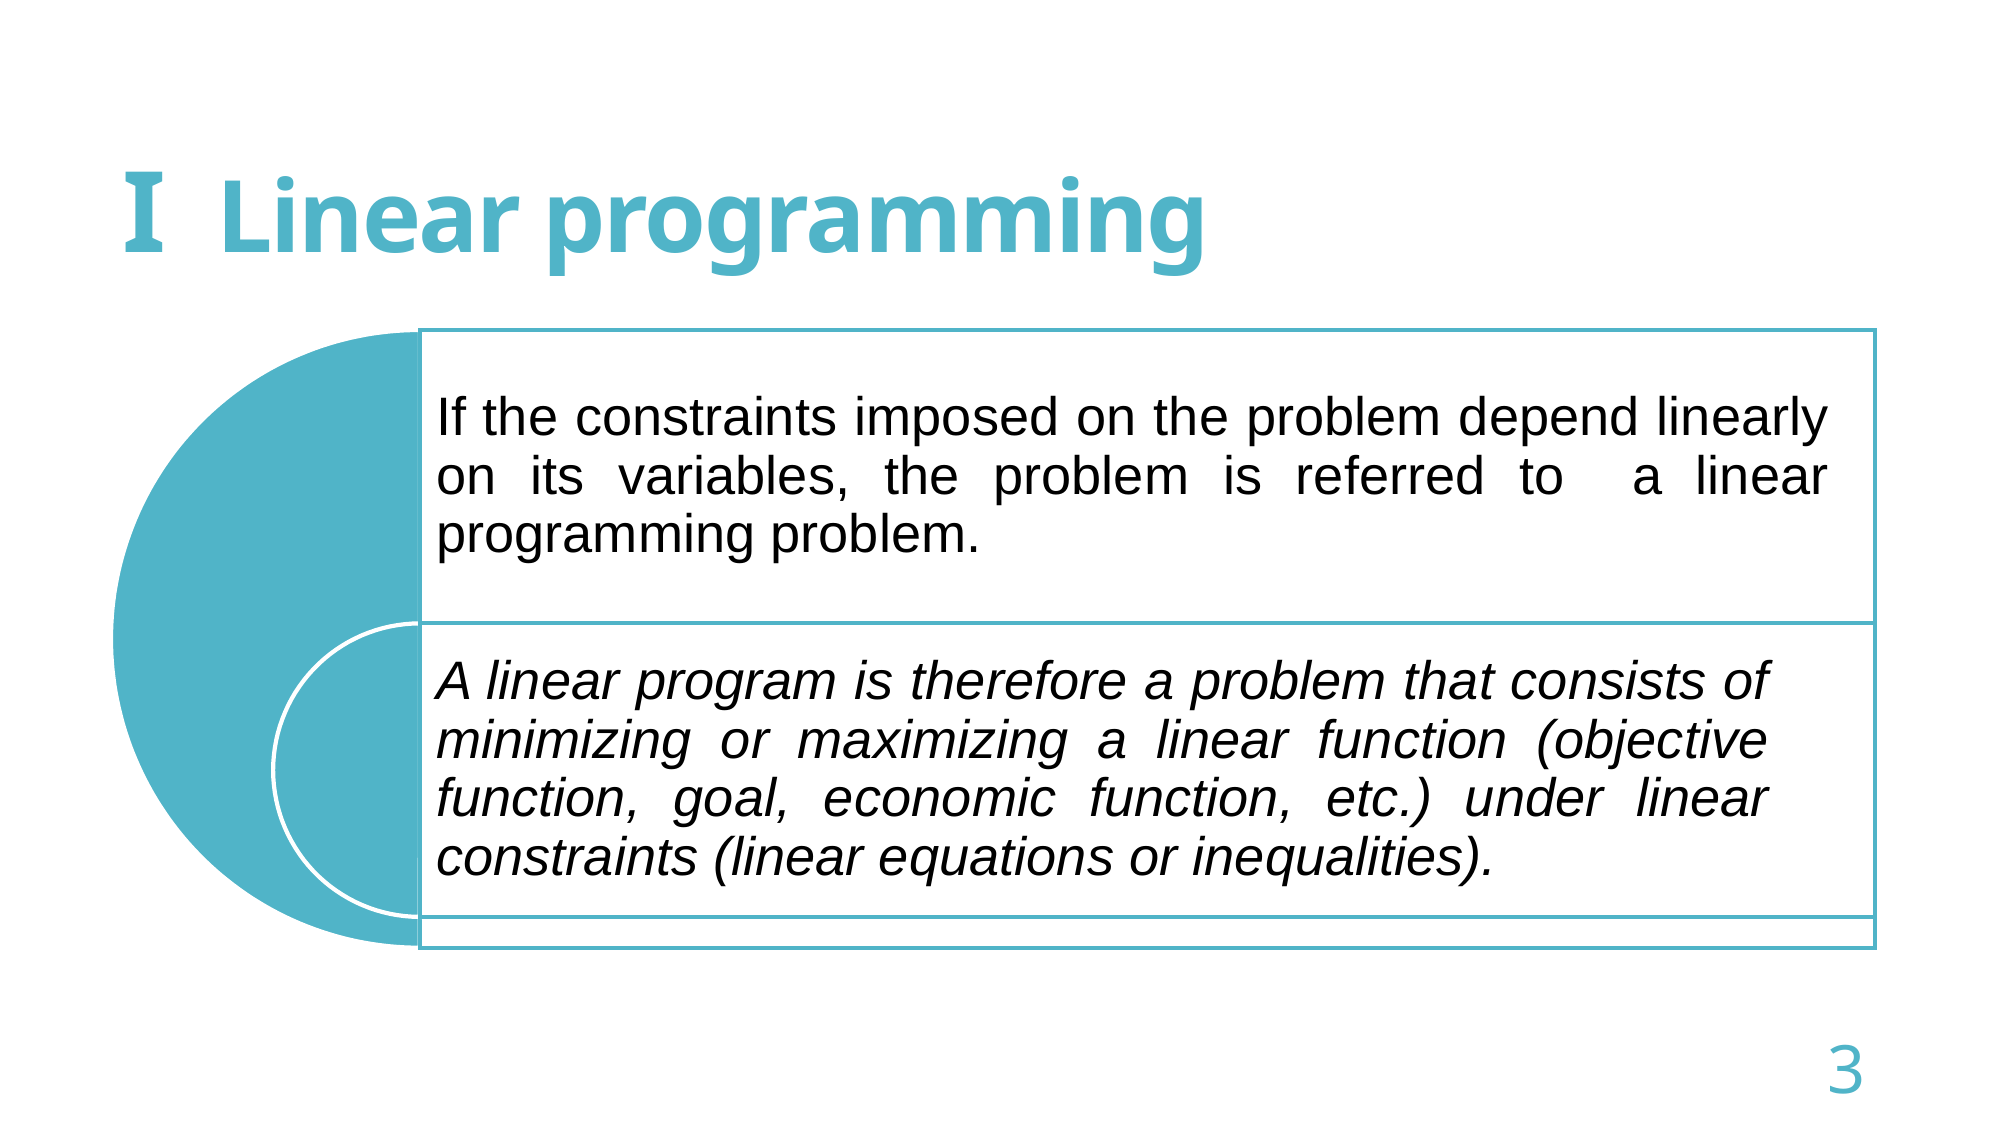

I Linear programming
If the constraints imposed on the problem depend linearly on its variables, the problem is referred to a linear programming problem.
A linear program is therefore a problem that consists of minimizing or maximizing a linear function (objective function, goal, economic function, etc.) under linear constraints (linear equations or inequalities).